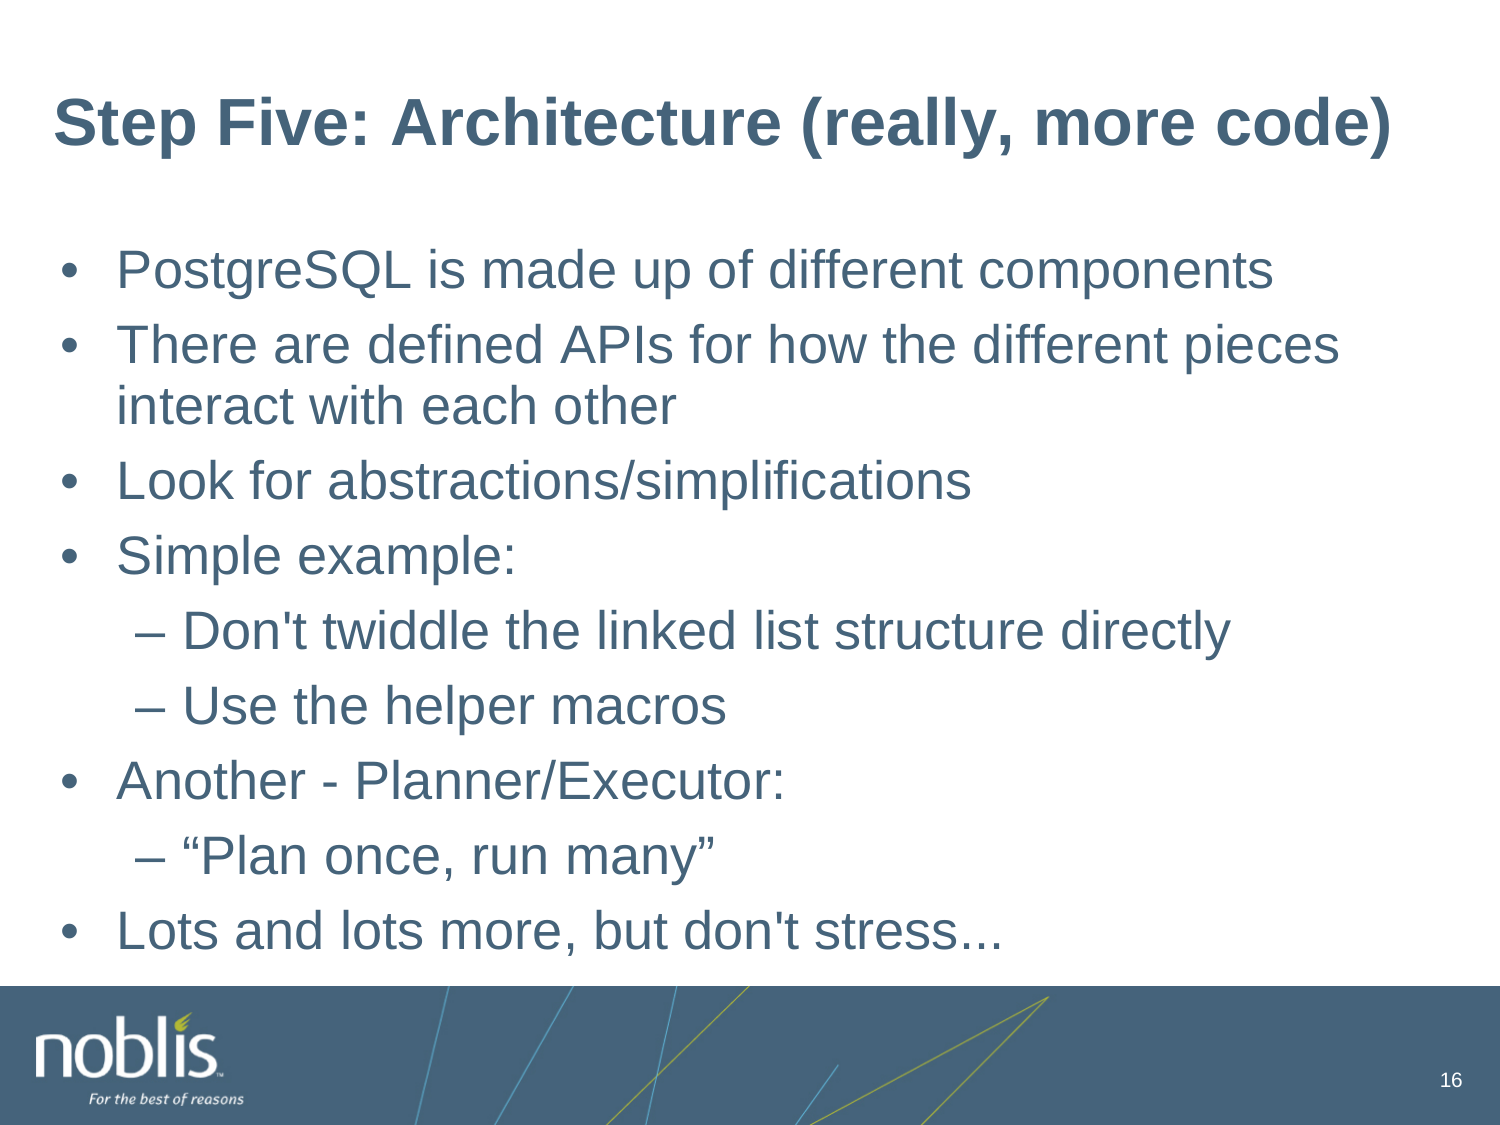

# Step Five: Architecture (really, more code)
PostgreSQL is made up of different components
There are defined APIs for how the different pieces interact with each other
Look for abstractions/simplifications
Simple example:
Don't twiddle the linked list structure directly
Use the helper macros
Another - Planner/Executor:
“Plan once, run many”
Lots and lots more, but don't stress...